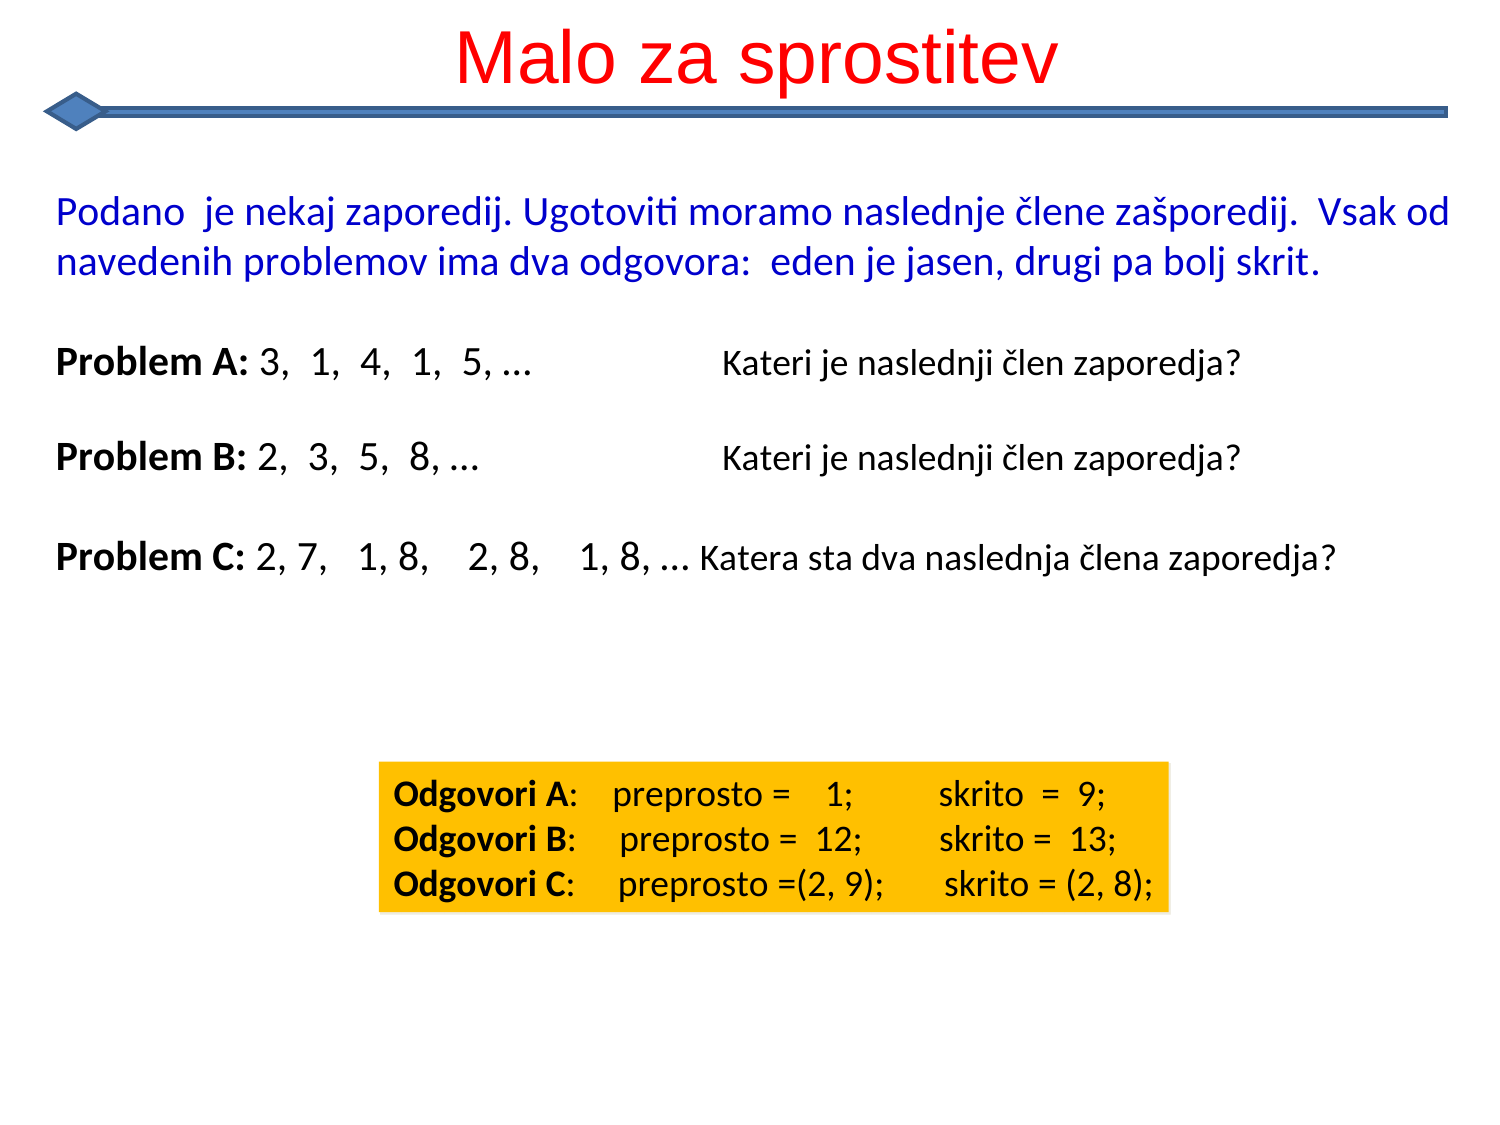

# Malo za sprostitev
Podano je nekaj zaporedij. Ugotoviti moramo naslednje člene zašporedij. Vsak od navedenih problemov ima dva odgovora: eden je jasen, drugi pa bolj skrit.
Problem A: 3, 1, 4, 1, 5, … 	 Kateri je naslednji člen zaporedja?
Problem B: 2, 3, 5, 8, … 	 Kateri je naslednji člen zaporedja?
Problem C: 2, 7, 1, 8, 2, 8, 1, 8, … Katera sta dva naslednja člena zaporedja?
Odgovori A: preprosto = 1; skrito = 9;
Odgovori B: preprosto = 12; skrito = 13;
Odgovori C: preprosto =(2, 9); skrito = (2, 8);